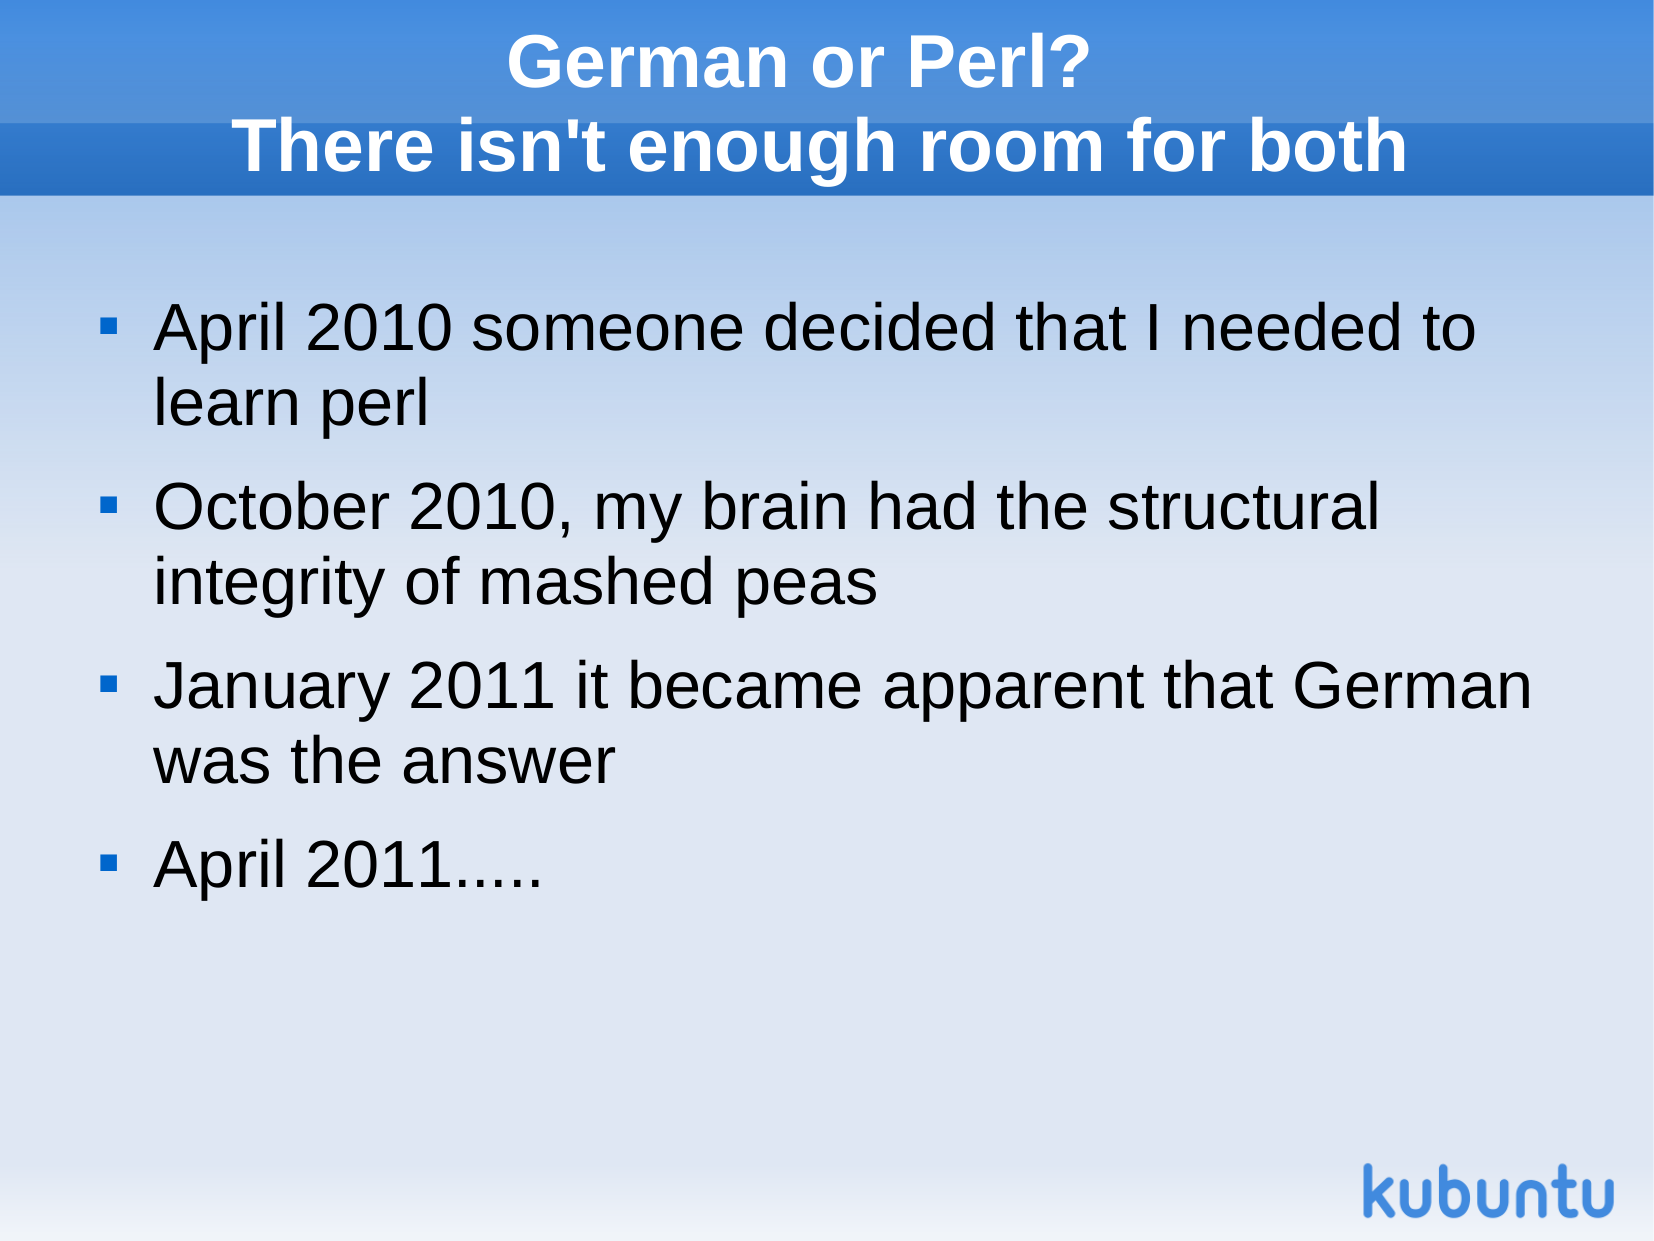

# German or Perl? There isn't enough room for both
April 2010 someone decided that I needed to learn perl
October 2010, my brain had the structural integrity of mashed peas
January 2011 it became apparent that German was the answer
April 2011.....